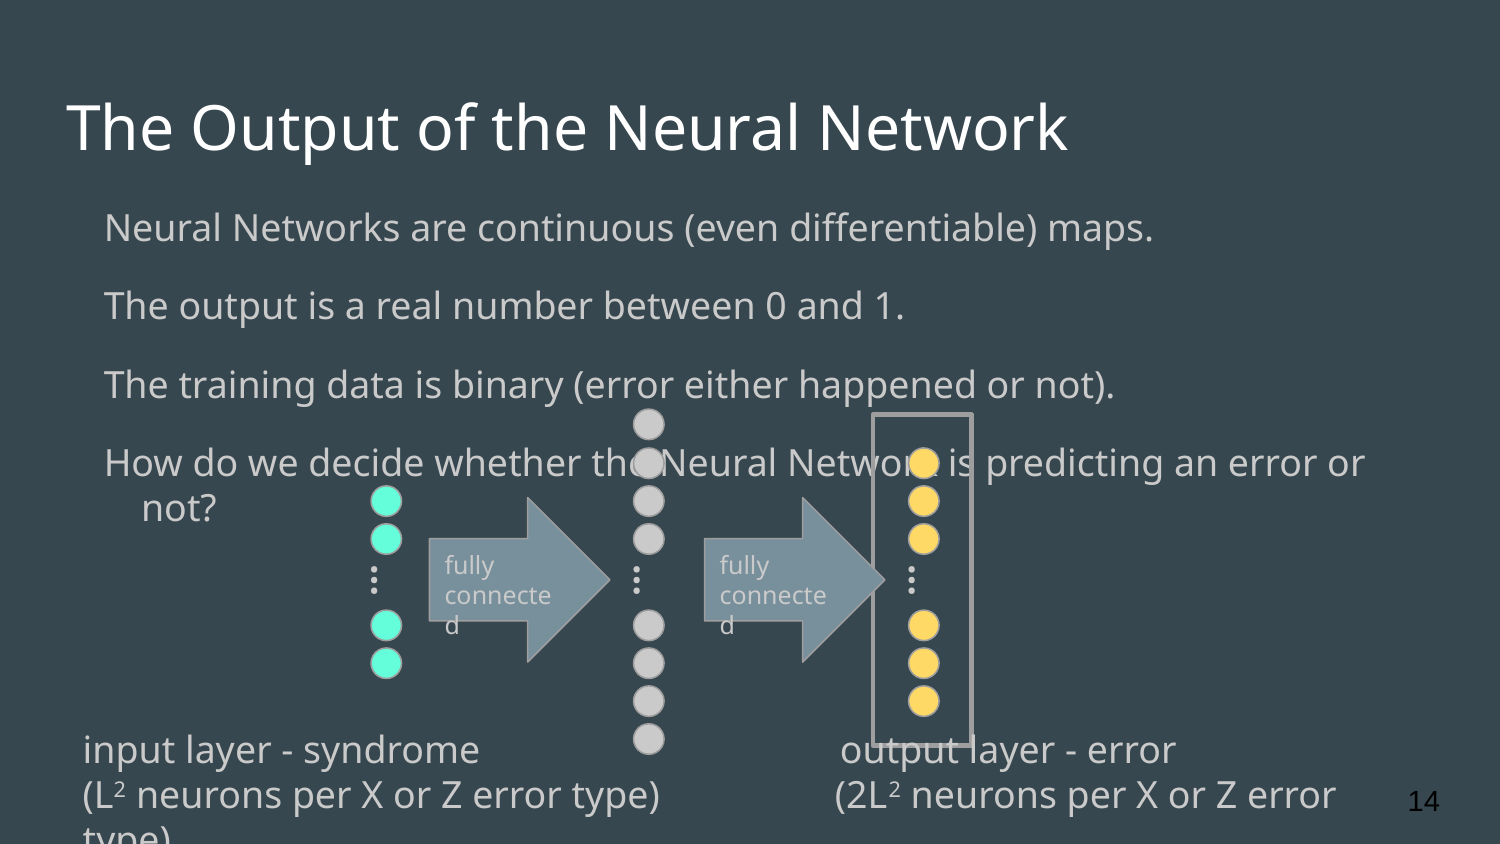

# The Output of the Neural Network
Neural Networks are continuous (even differentiable) maps.
The output is a real number between 0 and 1.
The training data is binary (error either happened or not).
How do we decide whether the Neural Network is predicting an error or not?
fully connected
fully connected
…
…
…
input layer - syndrome output layer - error
(L2 neurons per X or Z error type) (2L2 neurons per X or Z error type)